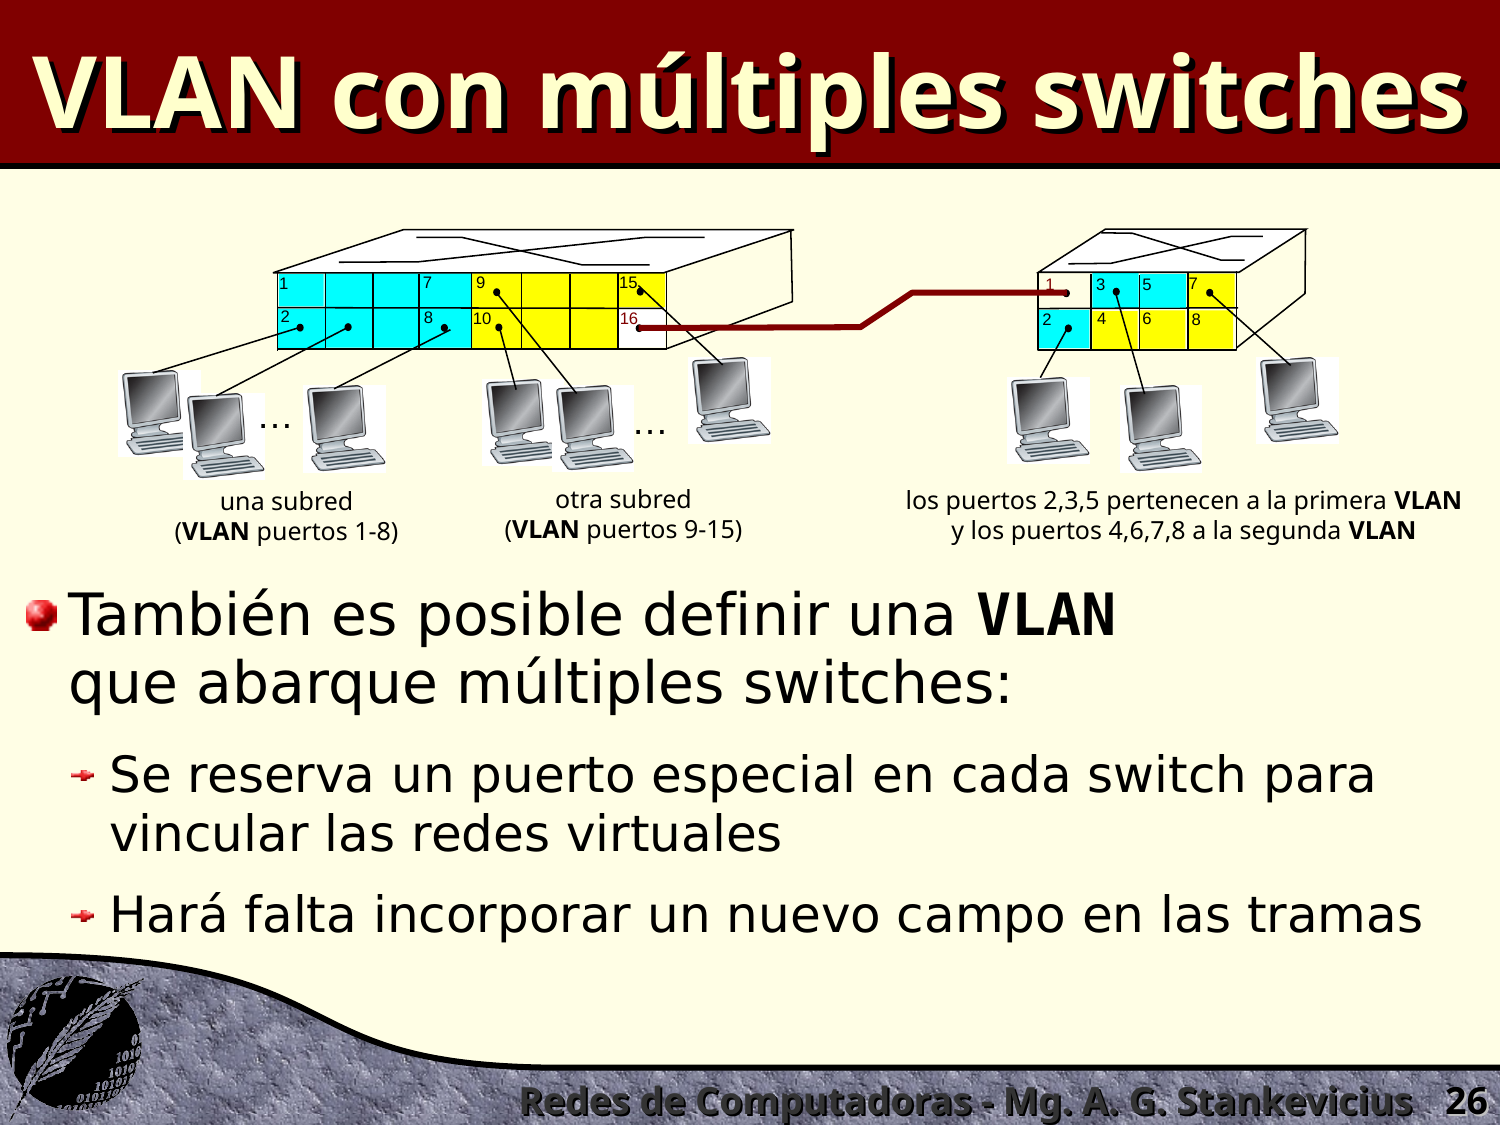

# VLAN con múltiples switches
También es posible definir una VLAN
que abarque múltiples switches:
Se reserva un puerto especial en cada switch para vincular las redes virtuales
Hará falta incorporar un nuevo campo en las tramas
15
7
9
7
1
1
3
5
2
8
10
16
4
6
2
8
…
…
otra subred
(VLAN puertos 9-15)
los puertos 2,3,5 pertenecen a la primera VLAN
y los puertos 4,6,7,8 a la segunda VLAN
una subred
(VLAN puertos 1-8)
26